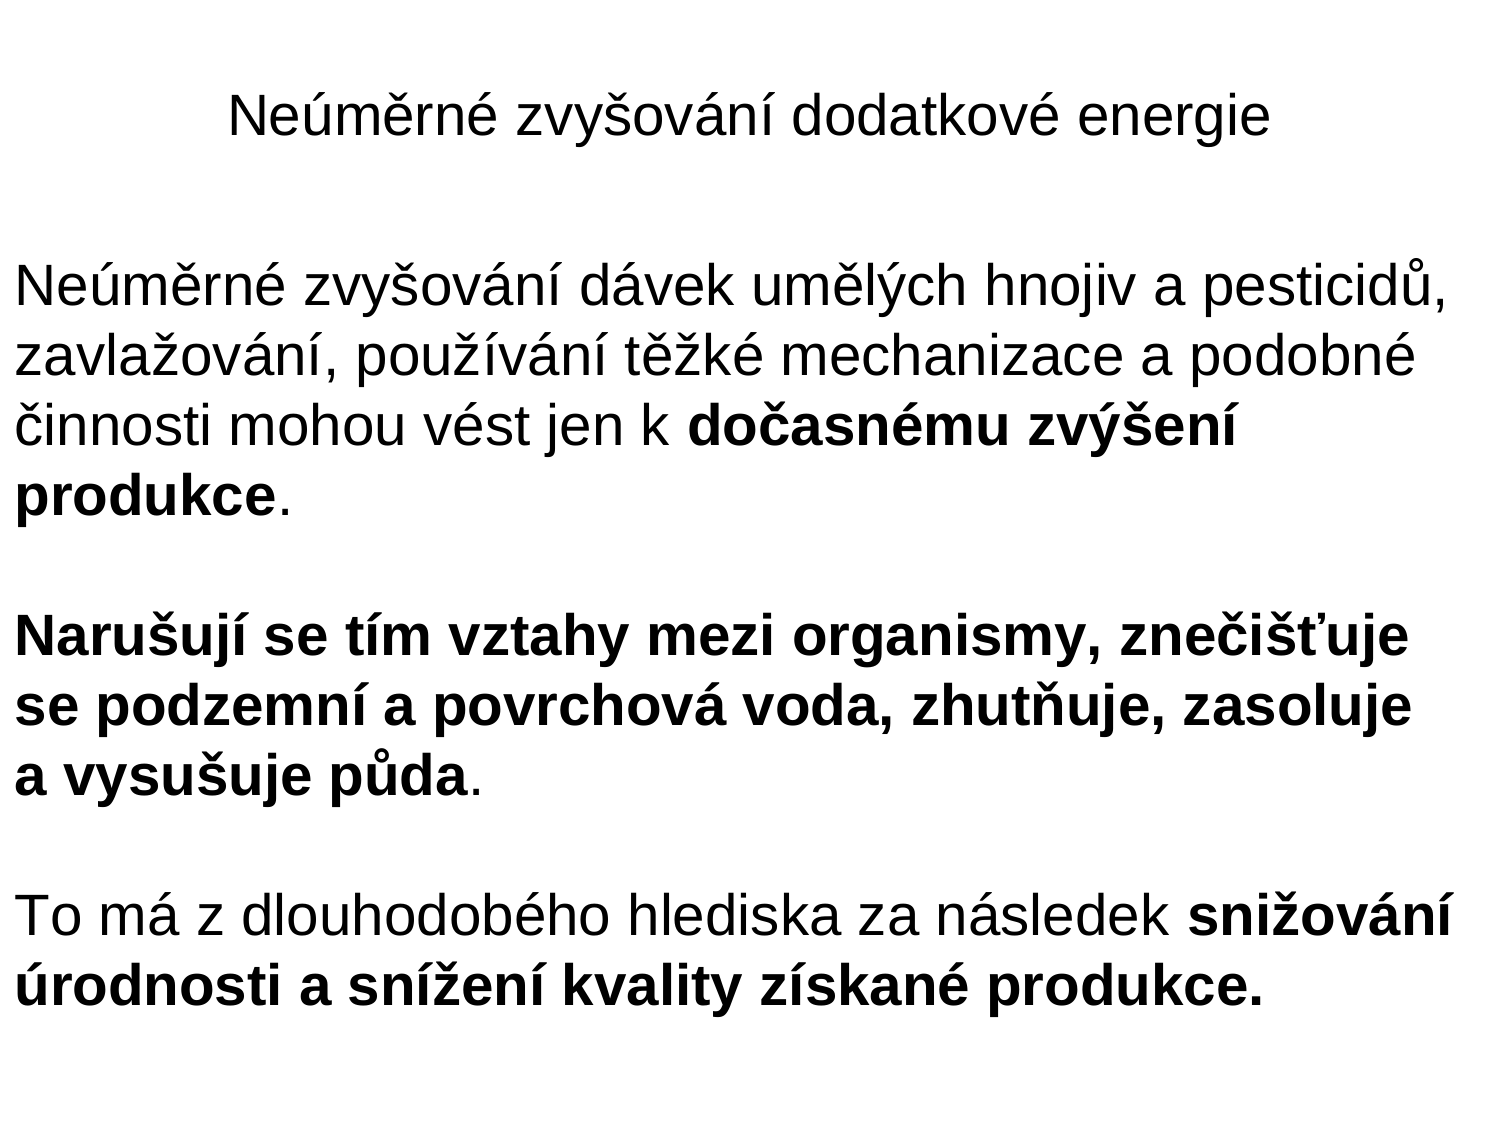

Neúměrné zvyšování dodatkové energie
Neúměrné zvyšování dávek umělých hnojiv a pesticidů, zavlažování, používání těžké mechanizace a podobné činnosti mohou vést jen k dočasnému zvýšení produkce.
Narušují se tím vztahy mezi organismy, znečišťuje se podzemní a povrchová voda, zhutňuje, zasoluje
a vysušuje půda.
To má z dlouhodobého hlediska za následek snižování úrodnosti a snížení kvality získané produkce.